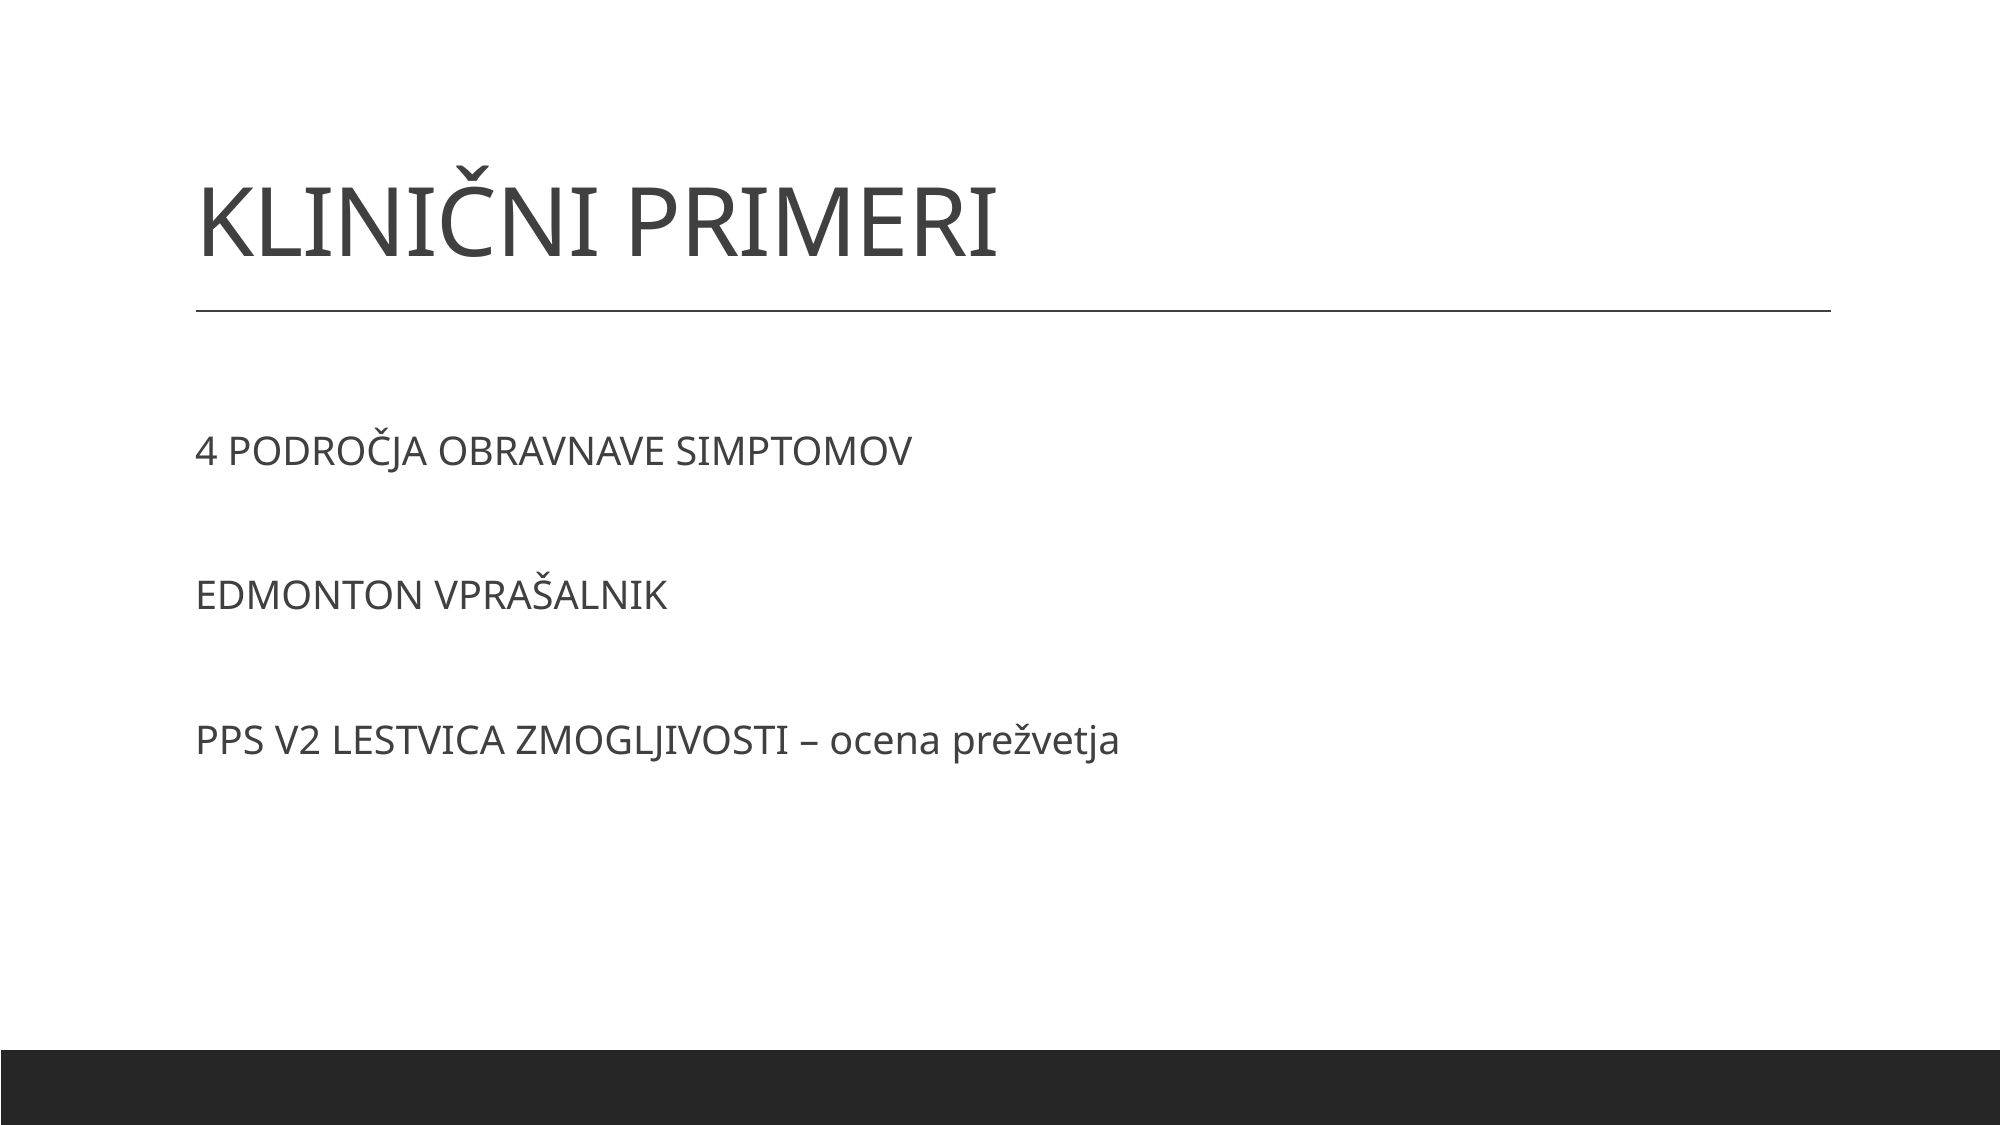

# KLINIČNI PRIMERI
4 PODROČJA OBRAVNAVE SIMPTOMOV
EDMONTON VPRAŠALNIK
PPS V2 LESTVICA ZMOGLJIVOSTI – ocena prežvetja